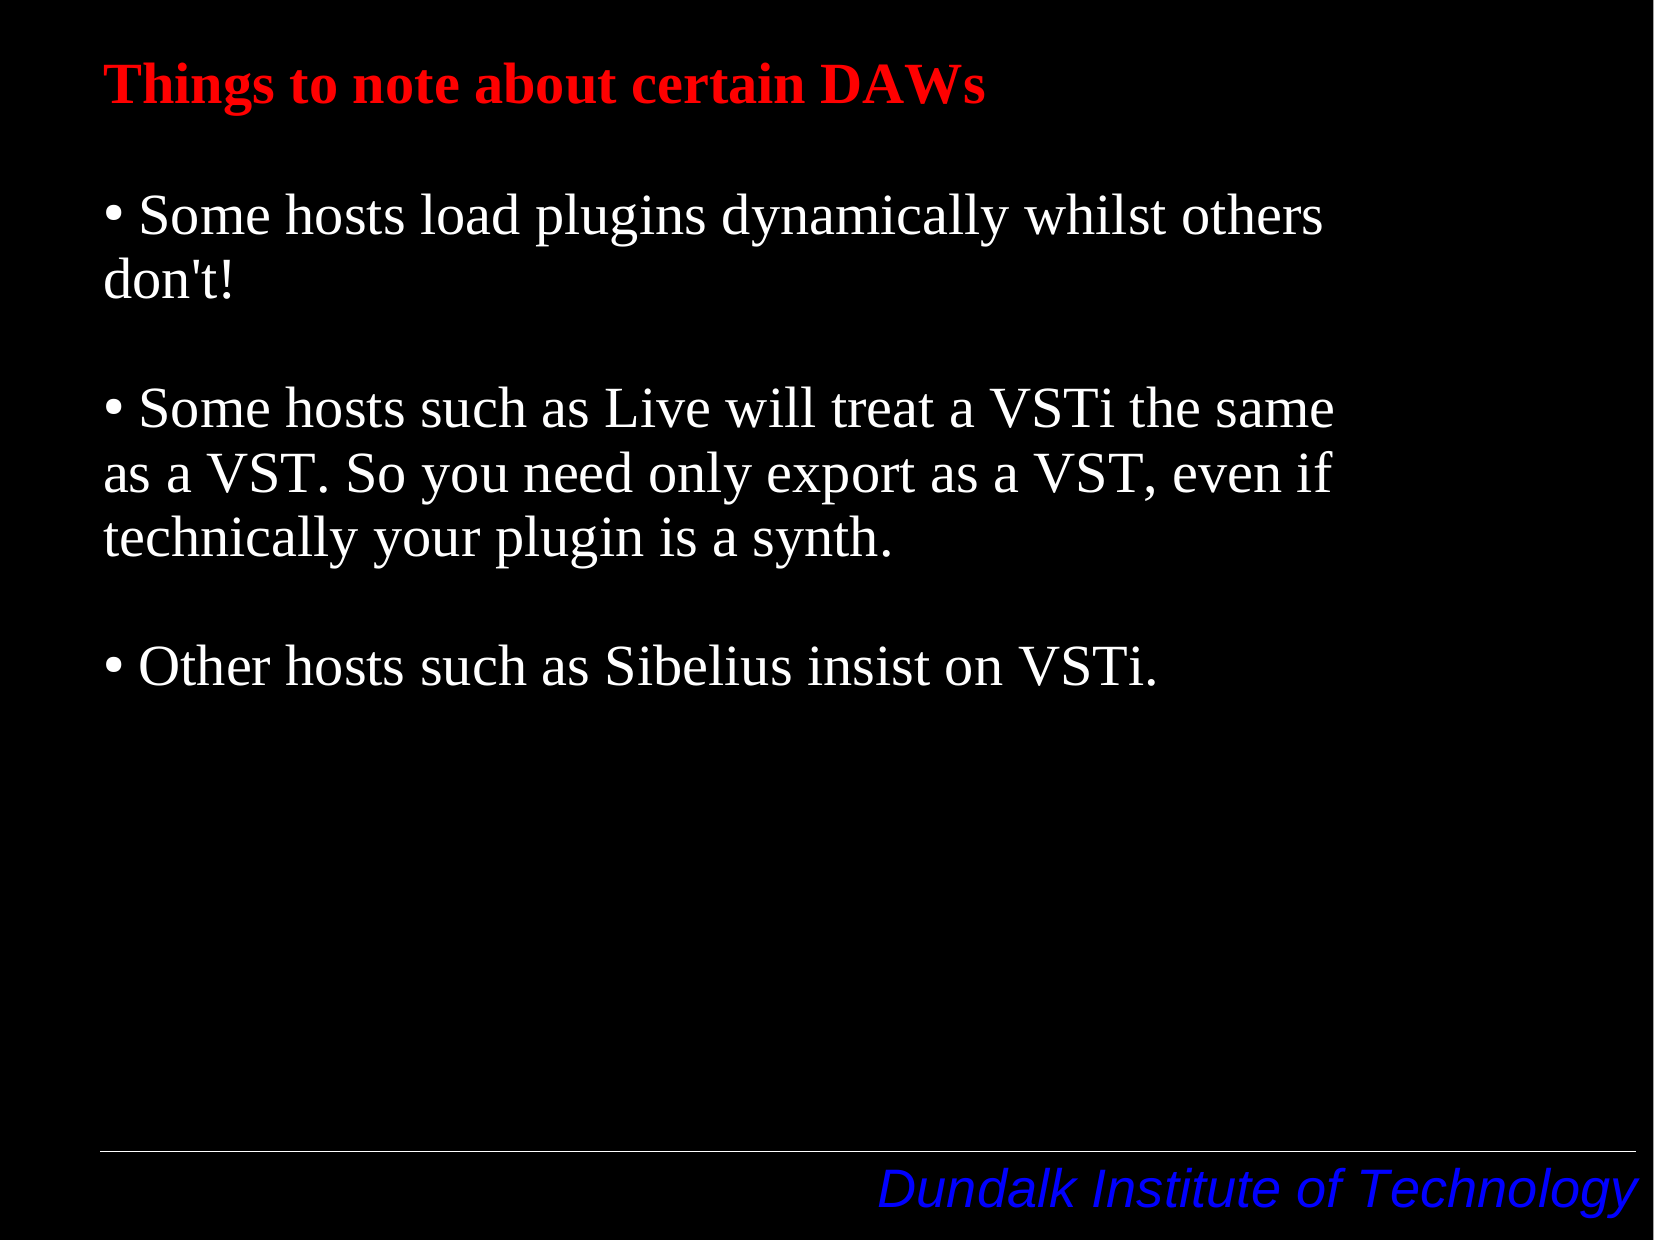

Things to note about certain DAWs
 Some hosts load plugins dynamically whilst others don't!
 Some hosts such as Live will treat a VSTi the same as a VST. So you need only export as a VST, even if technically your plugin is a synth.
 Other hosts such as Sibelius insist on VSTi.
Dundalk Institute of Technology